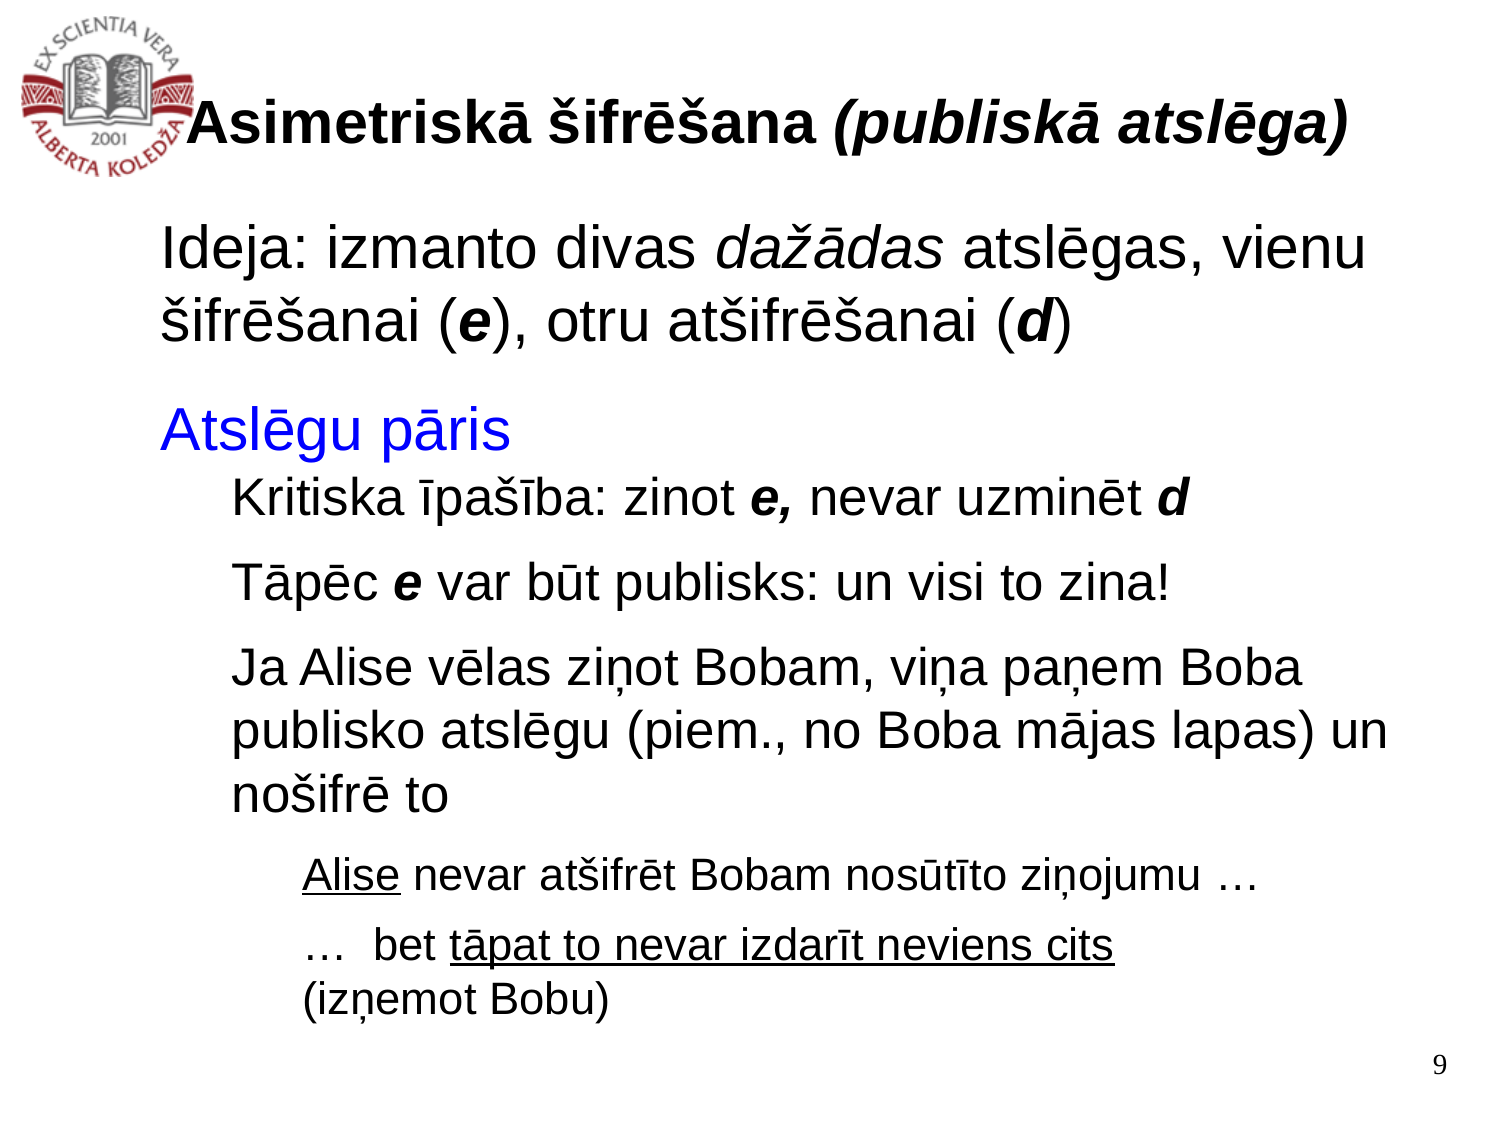

# Asimetriskā šifrēšana (publiskā atslēga)
Ideja: izmanto divas dažādas atslēgas, vienu šifrēšanai (e), otru atšifrēšanai (d)
Atslēgu pāris
Kritiska īpašība: zinot e, nevar uzminēt d
Tāpēc e var būt publisks: un visi to zina!
Ja Alise vēlas ziņot Bobam, viņa paņem Boba publisko atslēgu (piem., no Boba mājas lapas) un nošifrē to
Alise nevar atšifrēt Bobam nosūtīto ziņojumu …
… bet tāpat to nevar izdarīt neviens cits
(izņemot Bobu)